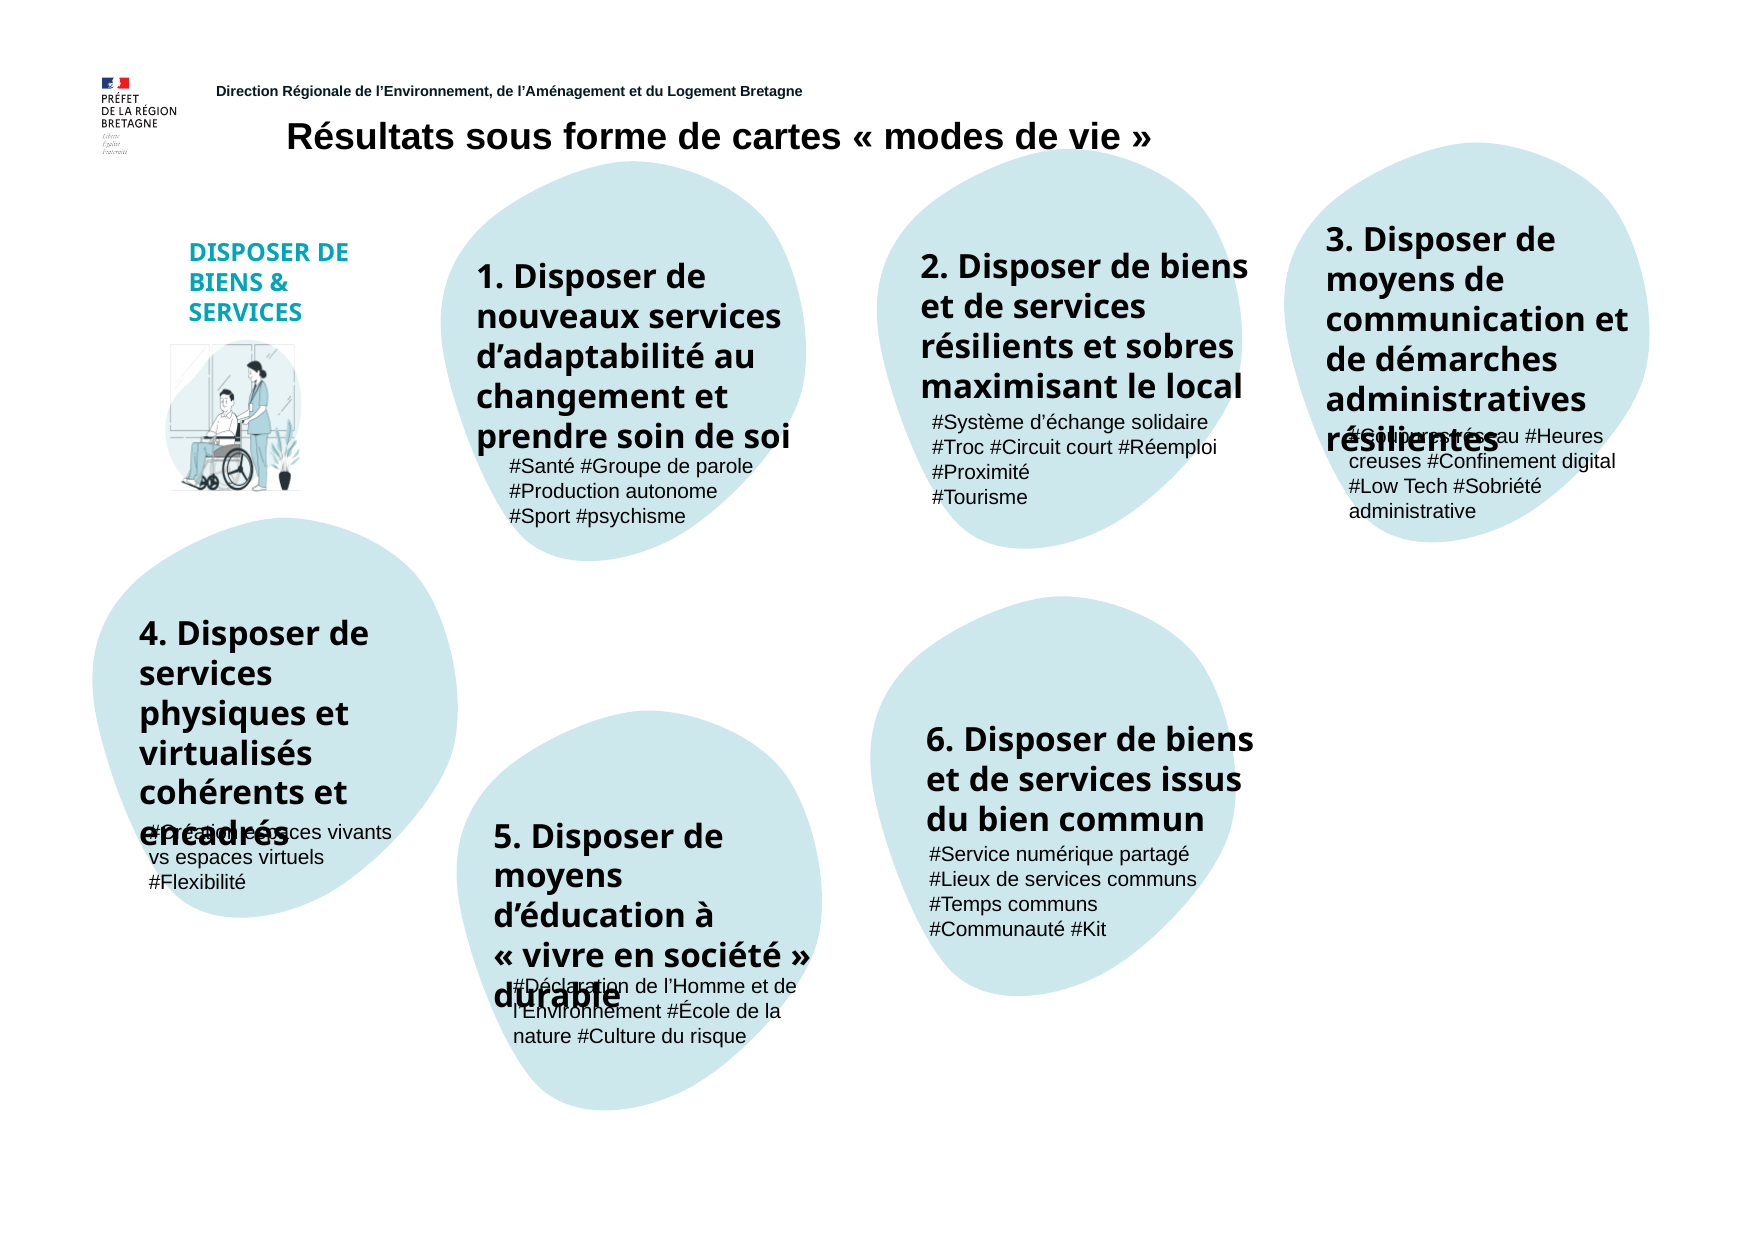

Direction Régionale de l’Environnement, de l’Aménagement et du Logement Bretagne
Résultats sous forme de cartes « modes de vie »
3. Disposer de moyens de communication et de démarches administratives résilientes
DISPOSER DE BIENS & SERVICES
2. Disposer de biens et de services résilients et sobres maximisant le local
1. Disposer de nouveaux services d’adaptabilité au changement et prendre soin de soi
#Système d’échange solidaire #Troc #Circuit court #Réemploi #Proximité
#Tourisme
#Coupures réseau #Heures creuses #Confinement digital #Low Tech #Sobriété administrative
#Santé #Groupe de parole #Production autonome #Sport #psychisme
4. Disposer de services physiques et virtualisés cohérents et encadrés
6. Disposer de biens et de services issus du bien commun
5. Disposer de moyens d’éducation à « vivre en société » durable
#Création espaces vivants vs espaces virtuels #Flexibilité
#Service numérique partagé #Lieux de services communs #Temps communs #Communauté #Kit
#Déclaration de l’Homme et de l’Environnement #École de la nature #Culture du risque